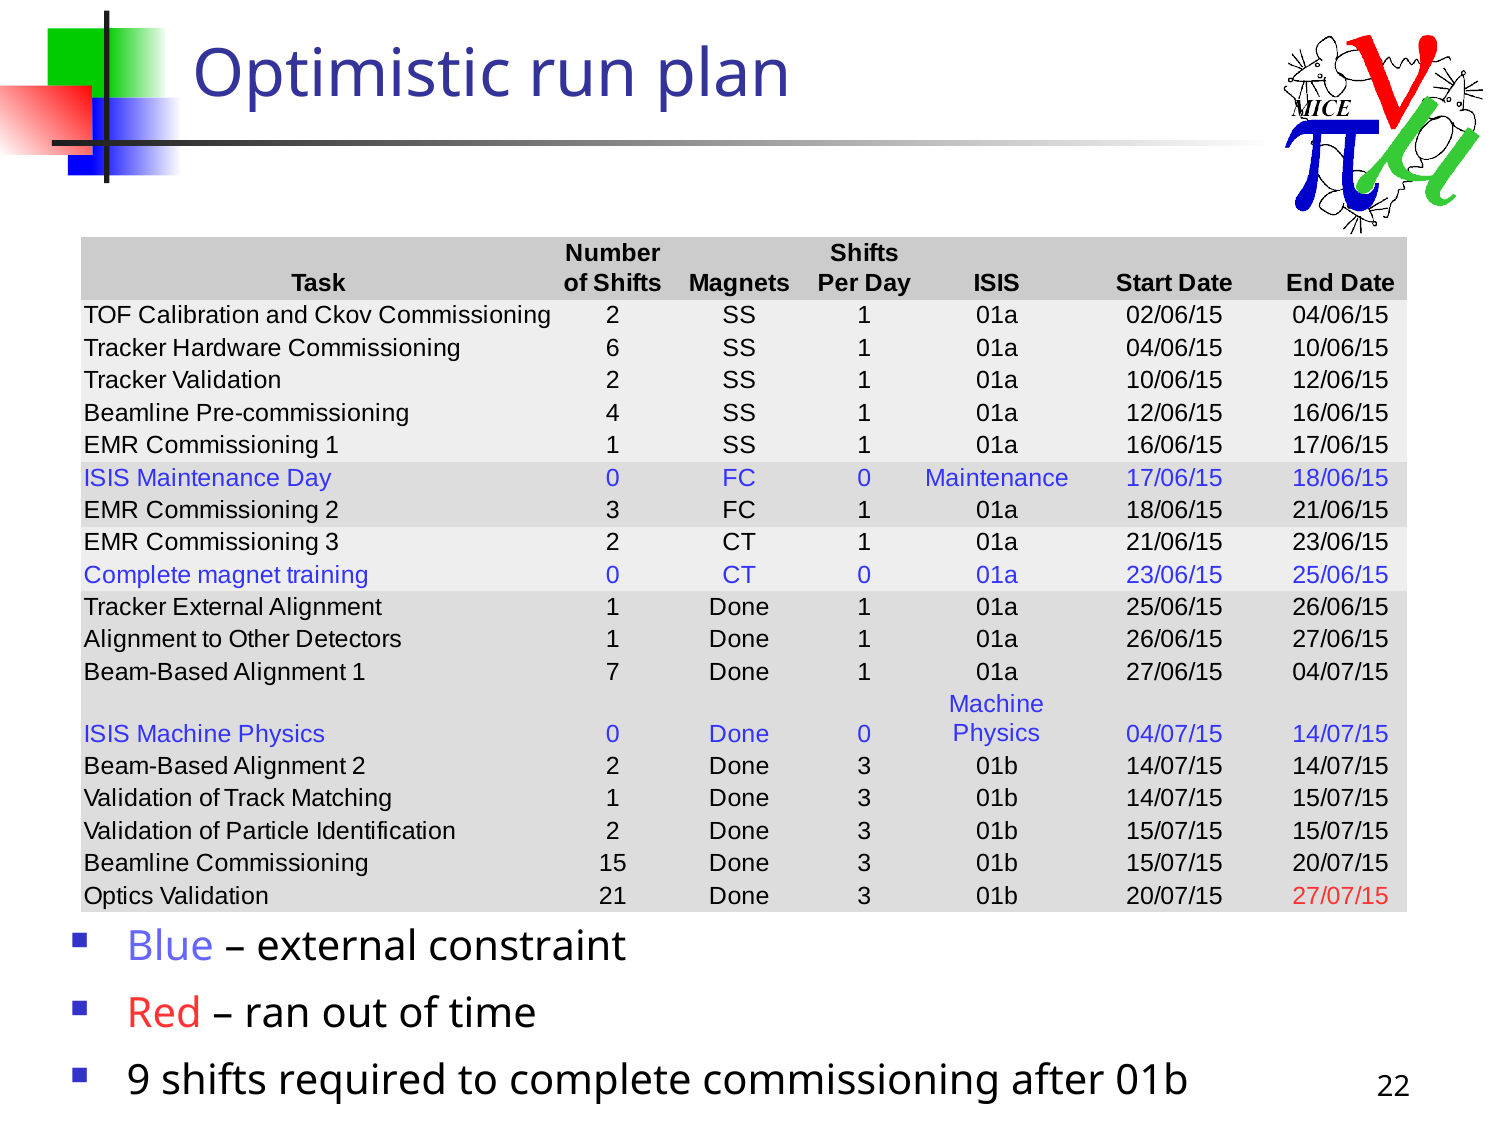

# Optimistic run plan
Blue – external constraint
Red – ran out of time
9 shifts required to complete commissioning after 01b
22